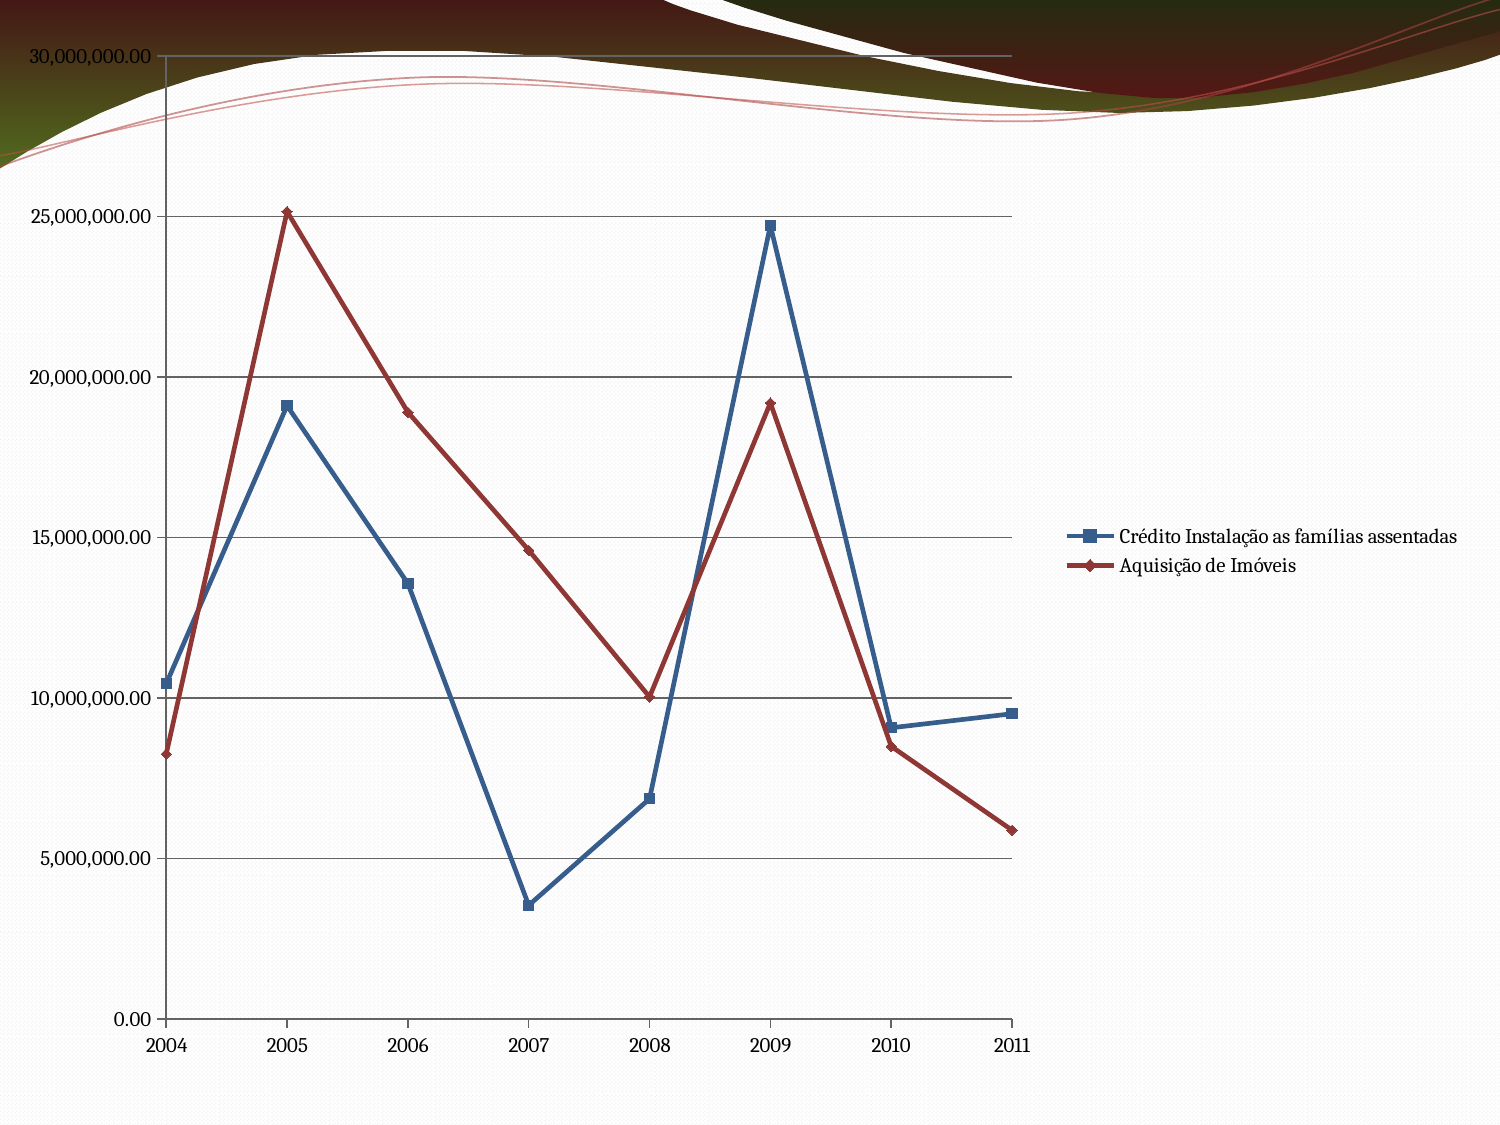

### Chart
| Category | Crédito Instalação as famílias assentadas | Aquisição de Imóveis |
|---|---|---|
| 2004 | 10444000.0 | 8251803.93 |
| 2005 | 19107400.0 | 25156822.09 |
| 2006 | 13565800.0 | 18903958.2 |
| 2007 | 3536400.0 | 14603921.26 |
| 2008 | 6856000.0 | 10031039.13 |
| 2009 | 24724800.0 | 19195149.35 |
| 2010 | 9069000.0 | 8490895.75 |
| 2011 | 9507742.0 | 5877620.56 |